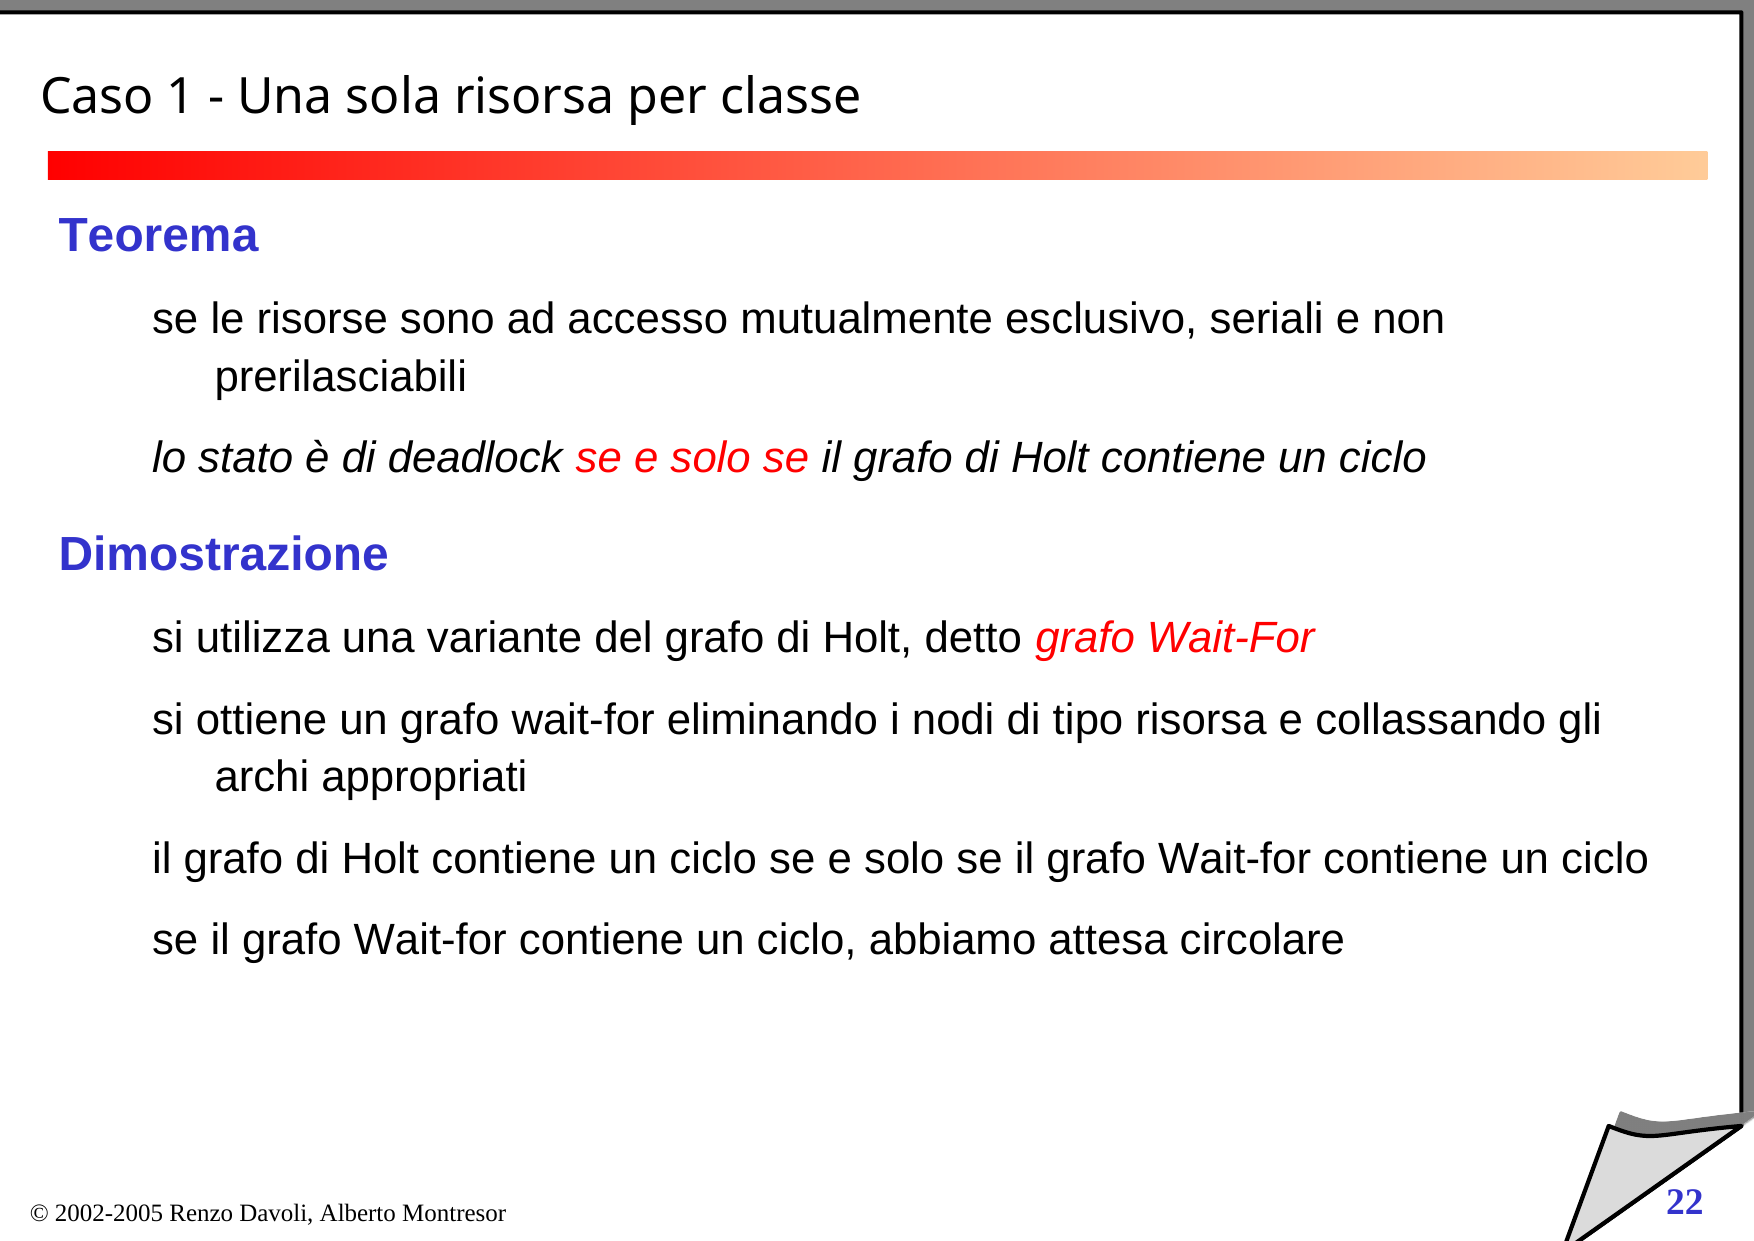

# Caso 1 - Una sola risorsa per classe
Teorema
se le risorse sono ad accesso mutualmente esclusivo, seriali e non prerilasciabili
lo stato è di deadlock se e solo se il grafo di Holt contiene un ciclo
Dimostrazione
si utilizza una variante del grafo di Holt, detto grafo Wait-For
si ottiene un grafo wait-for eliminando i nodi di tipo risorsa e collassando gli archi appropriati
il grafo di Holt contiene un ciclo se e solo se il grafo Wait-for contiene un ciclo
se il grafo Wait-for contiene un ciclo, abbiamo attesa circolare